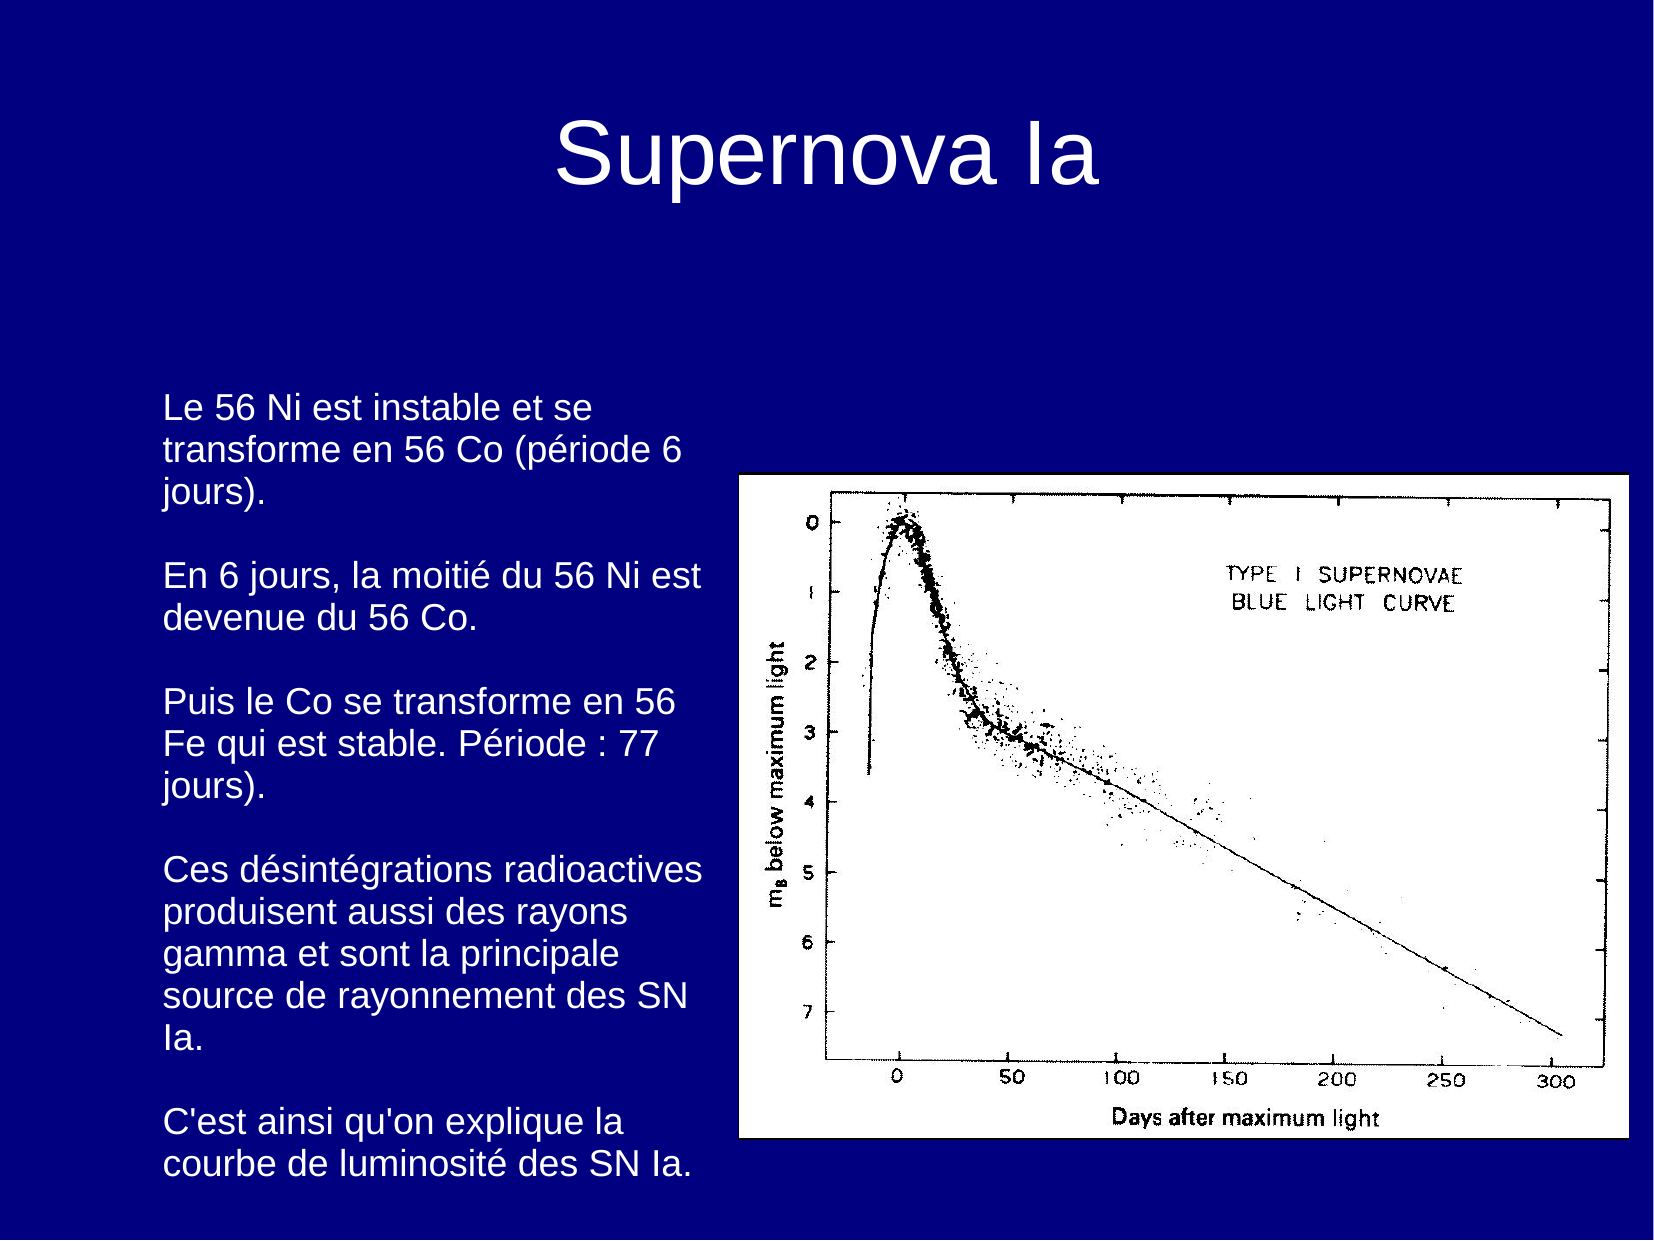

# Supernova Ia
Le 56 Ni est instable et se transforme en 56 Co (période 6 jours).
En 6 jours, la moitié du 56 Ni est devenue du 56 Co.
Puis le Co se transforme en 56 Fe qui est stable. Période : 77 jours).
Ces désintégrations radioactives produisent aussi des rayons gamma et sont la principale source de rayonnement des SN Ia.
C'est ainsi qu'on explique la courbe de luminosité des SN Ia.